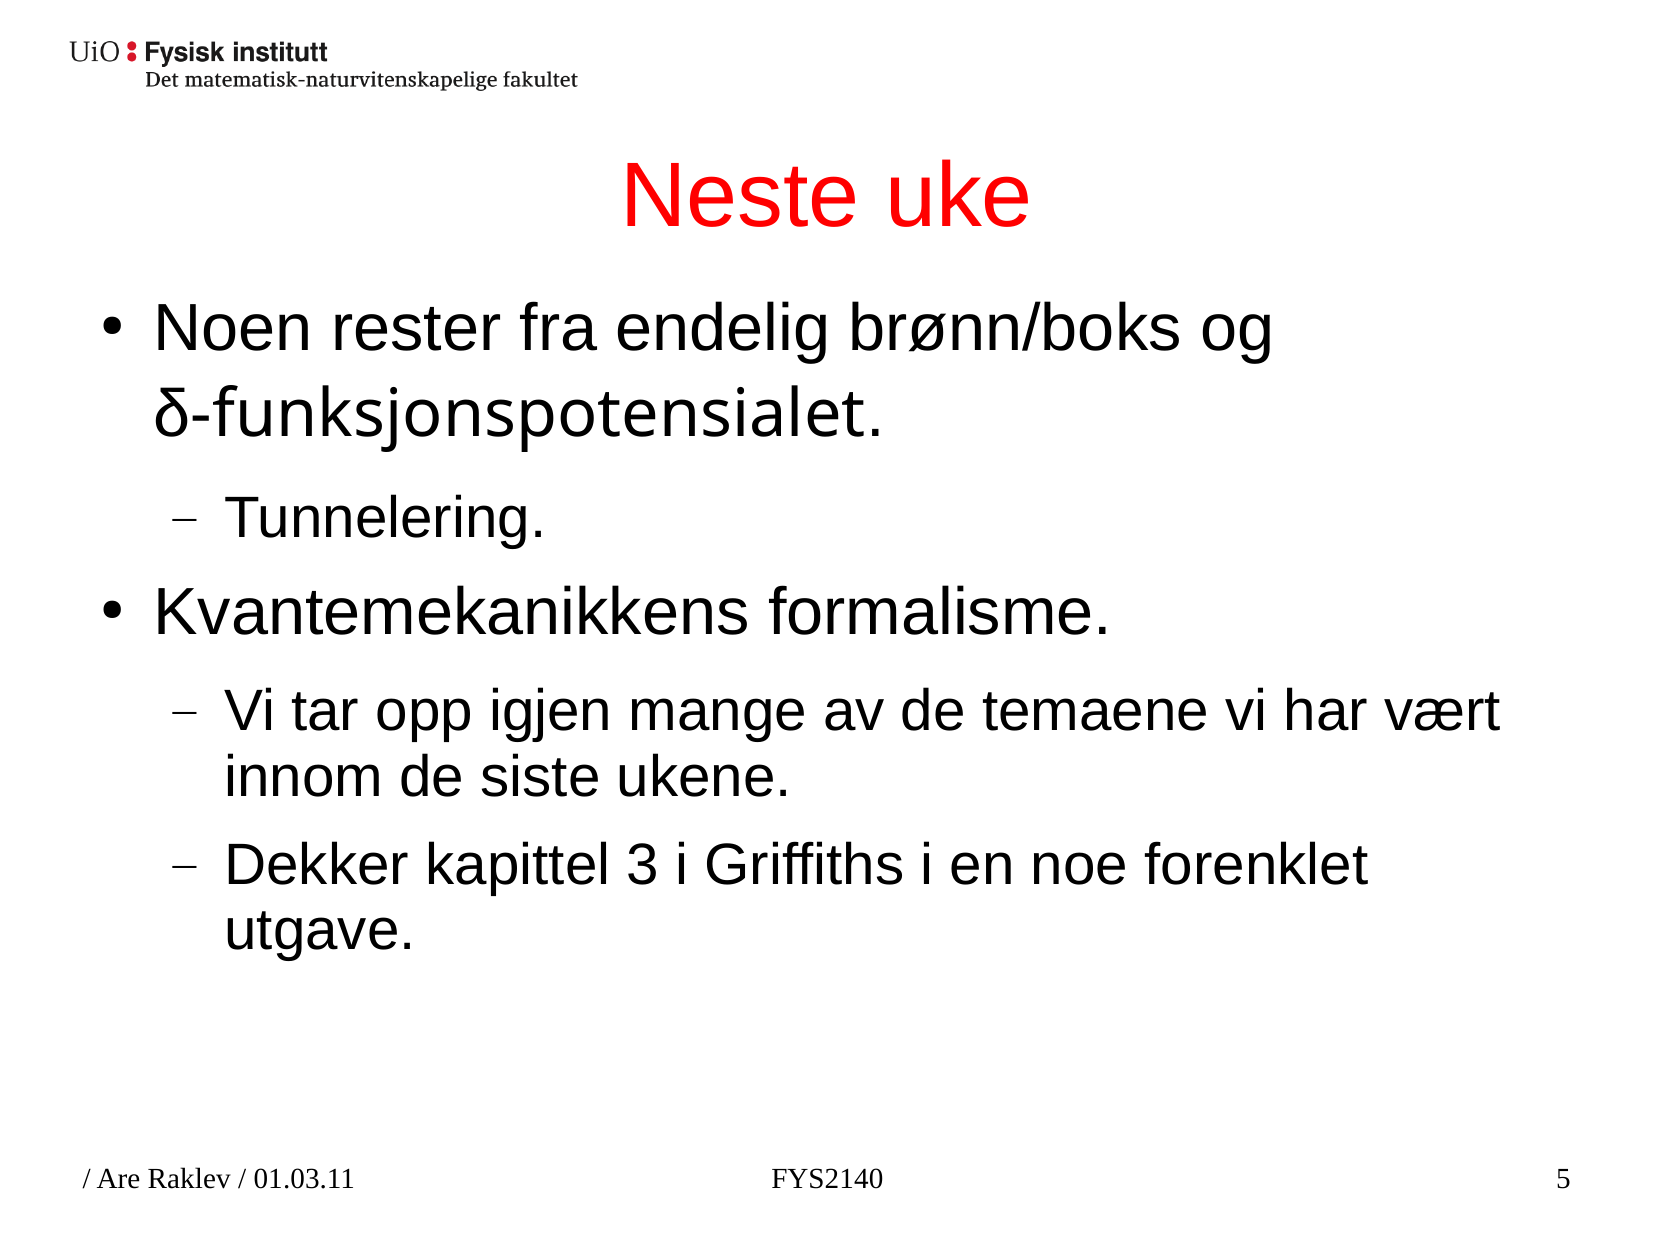

# Neste uke
Noen rester fra endelig brønn/boks og
δ-funksjonspotensialet.
Tunnelering.
Kvantemekanikkens formalisme.
Vi tar opp igjen mange av de temaene vi har vært innom de siste ukene.
Dekker kapittel 3 i Griffiths i en noe forenklet utgave.
/ Are Raklev / 01.03.11
FYS2140
5